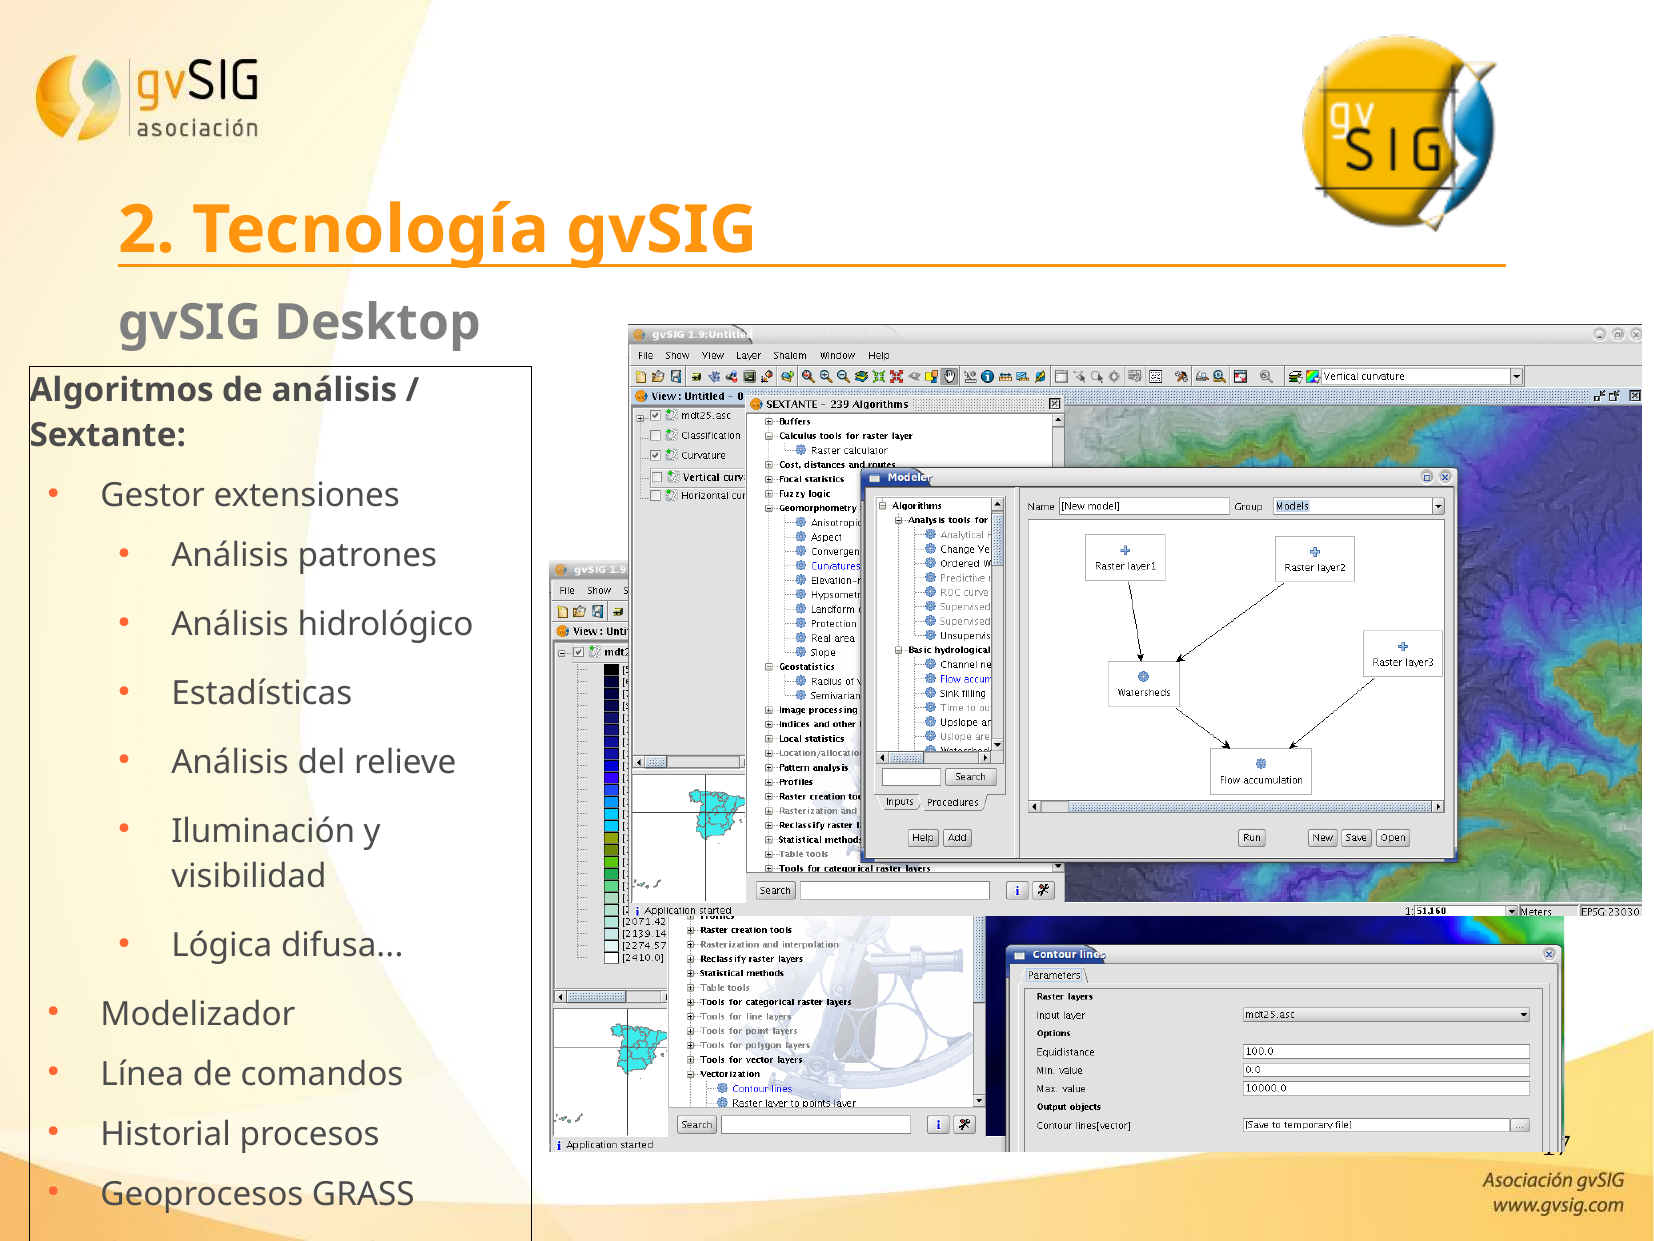

# 2. Tecnología gvSIG
gvSIG Desktop
Algoritmos de análisis / Sextante:
Gestor extensiones
Análisis patrones
Análisis hidrológico
Estadísticas
Análisis del relieve
Iluminación y visibilidad
Lógica difusa...
Modelizador
Línea de comandos
Historial procesos
Geoprocesos GRASS
Geoprocesos WPS
17